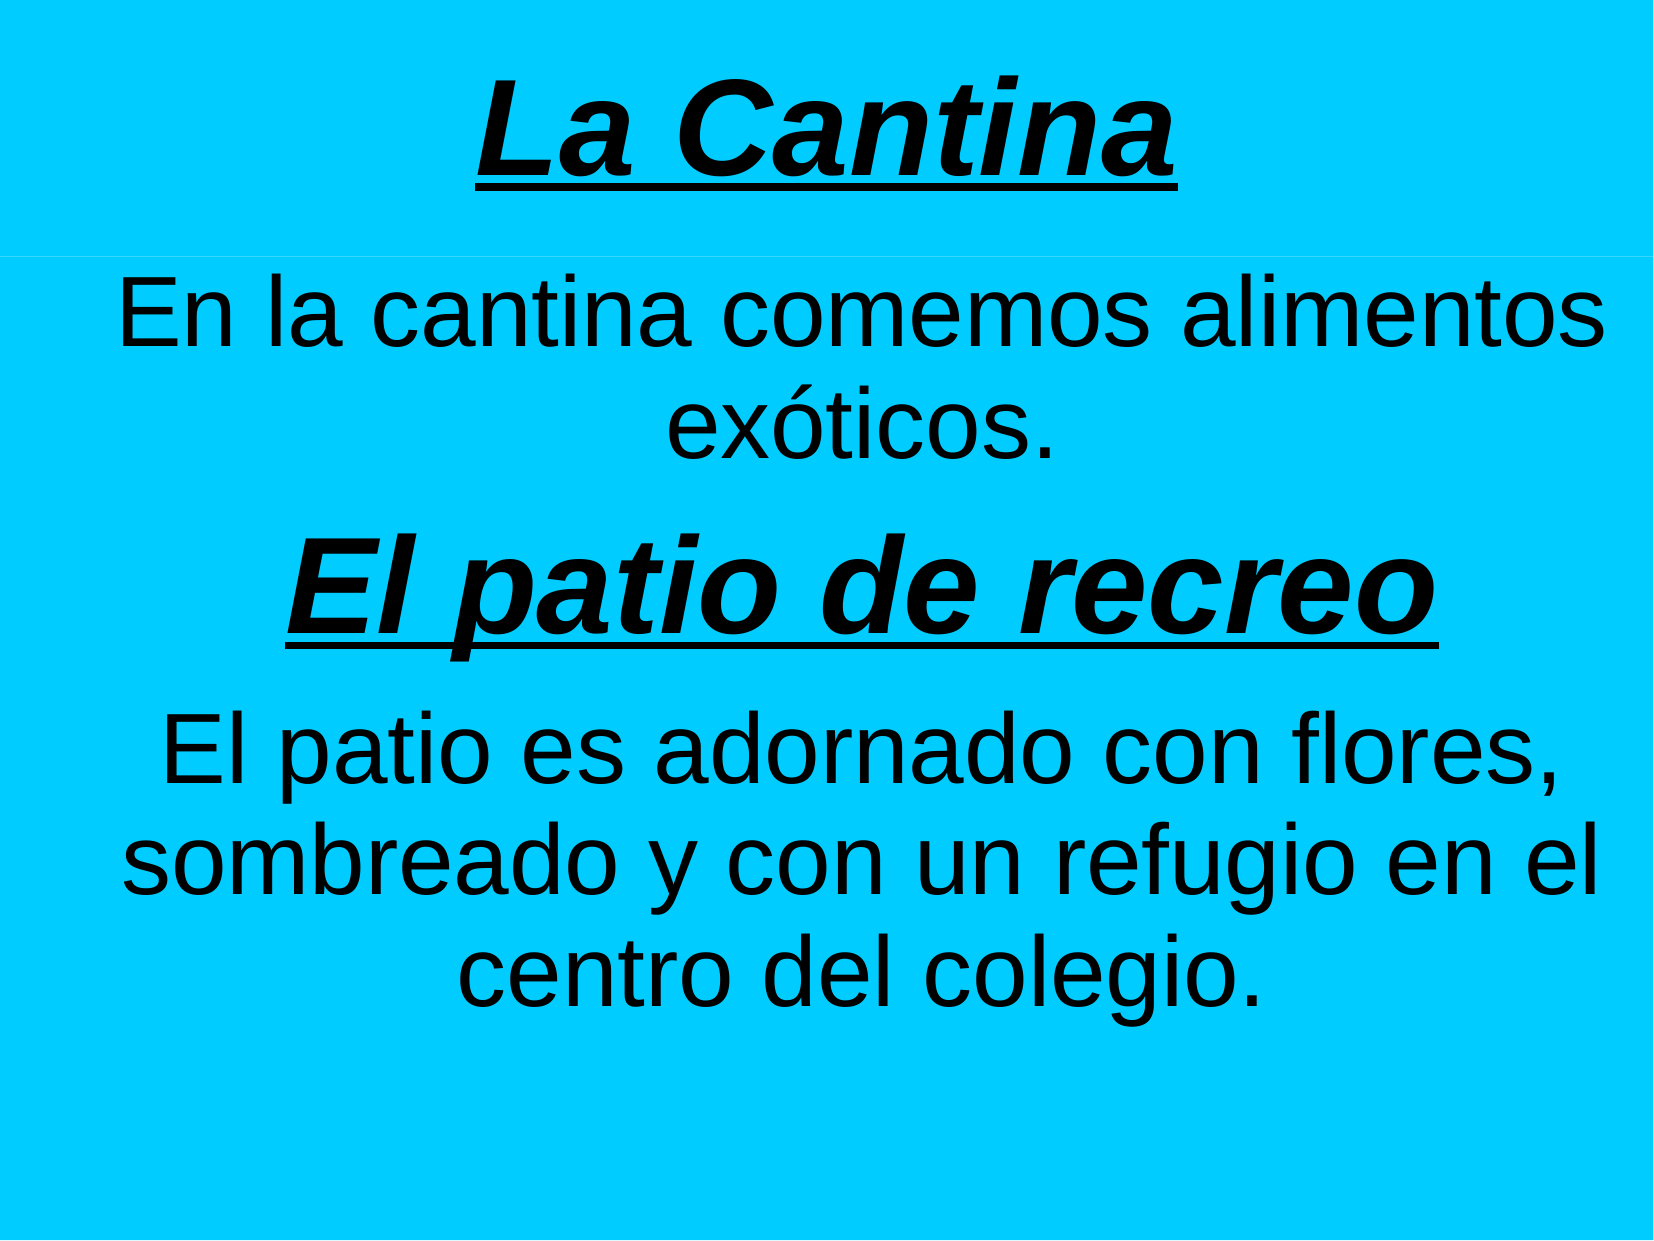

# La Cantina
En la cantina comemos alimentos exóticos.
El patio de recreo
El patio es adornado con flores, sombreado y con un refugio en el centro del colegio.